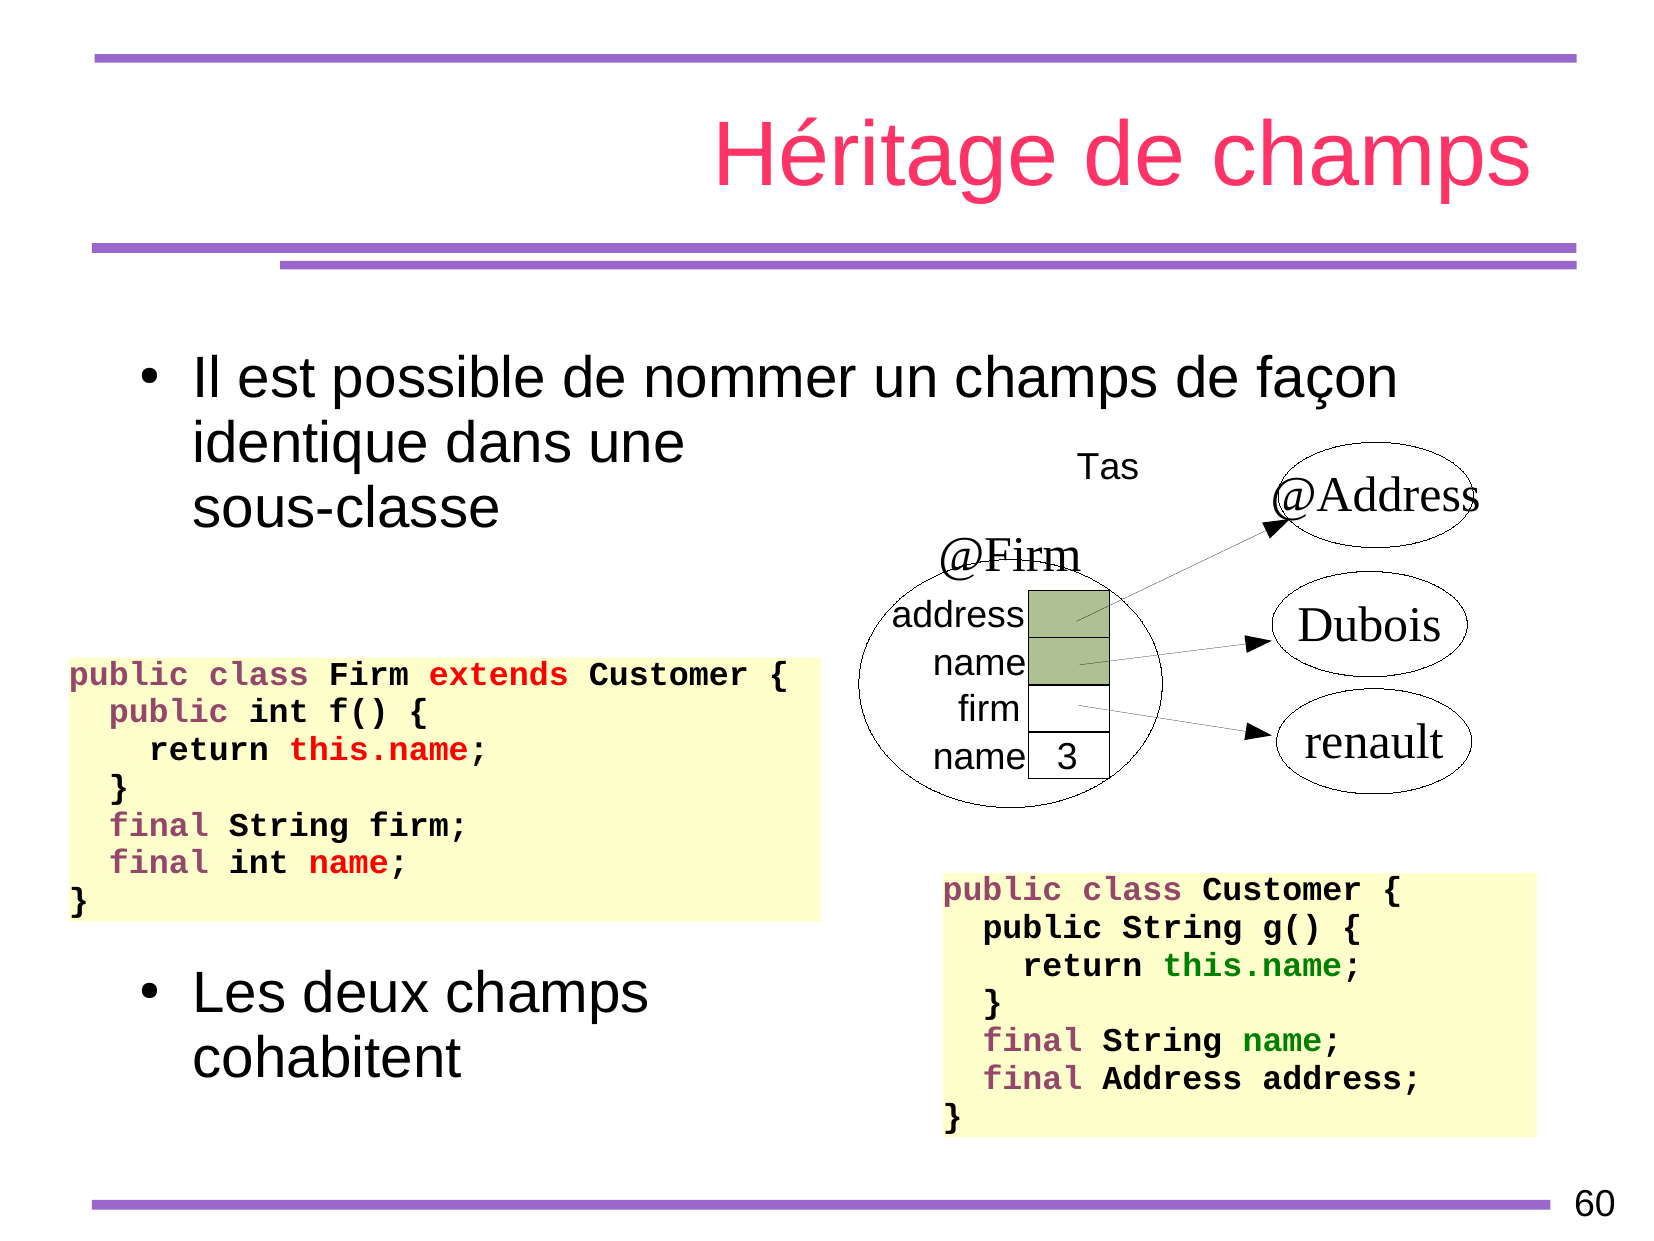

# Héritage de champs
Il est possible de nommer un champs de façon identique dans une
sous-classe
Les deux champs
cohabitent
@Address
Tas
@Firm
Dubois
address
name
public class Firm extends Customer {
 public int f() {
 return this.name;
 }
 final String firm;
 final int name;
}
firm
renault
name
3
public class Customer {
 public String g() {
 return this.name;
 }
 final String name;
 final Address address;
}